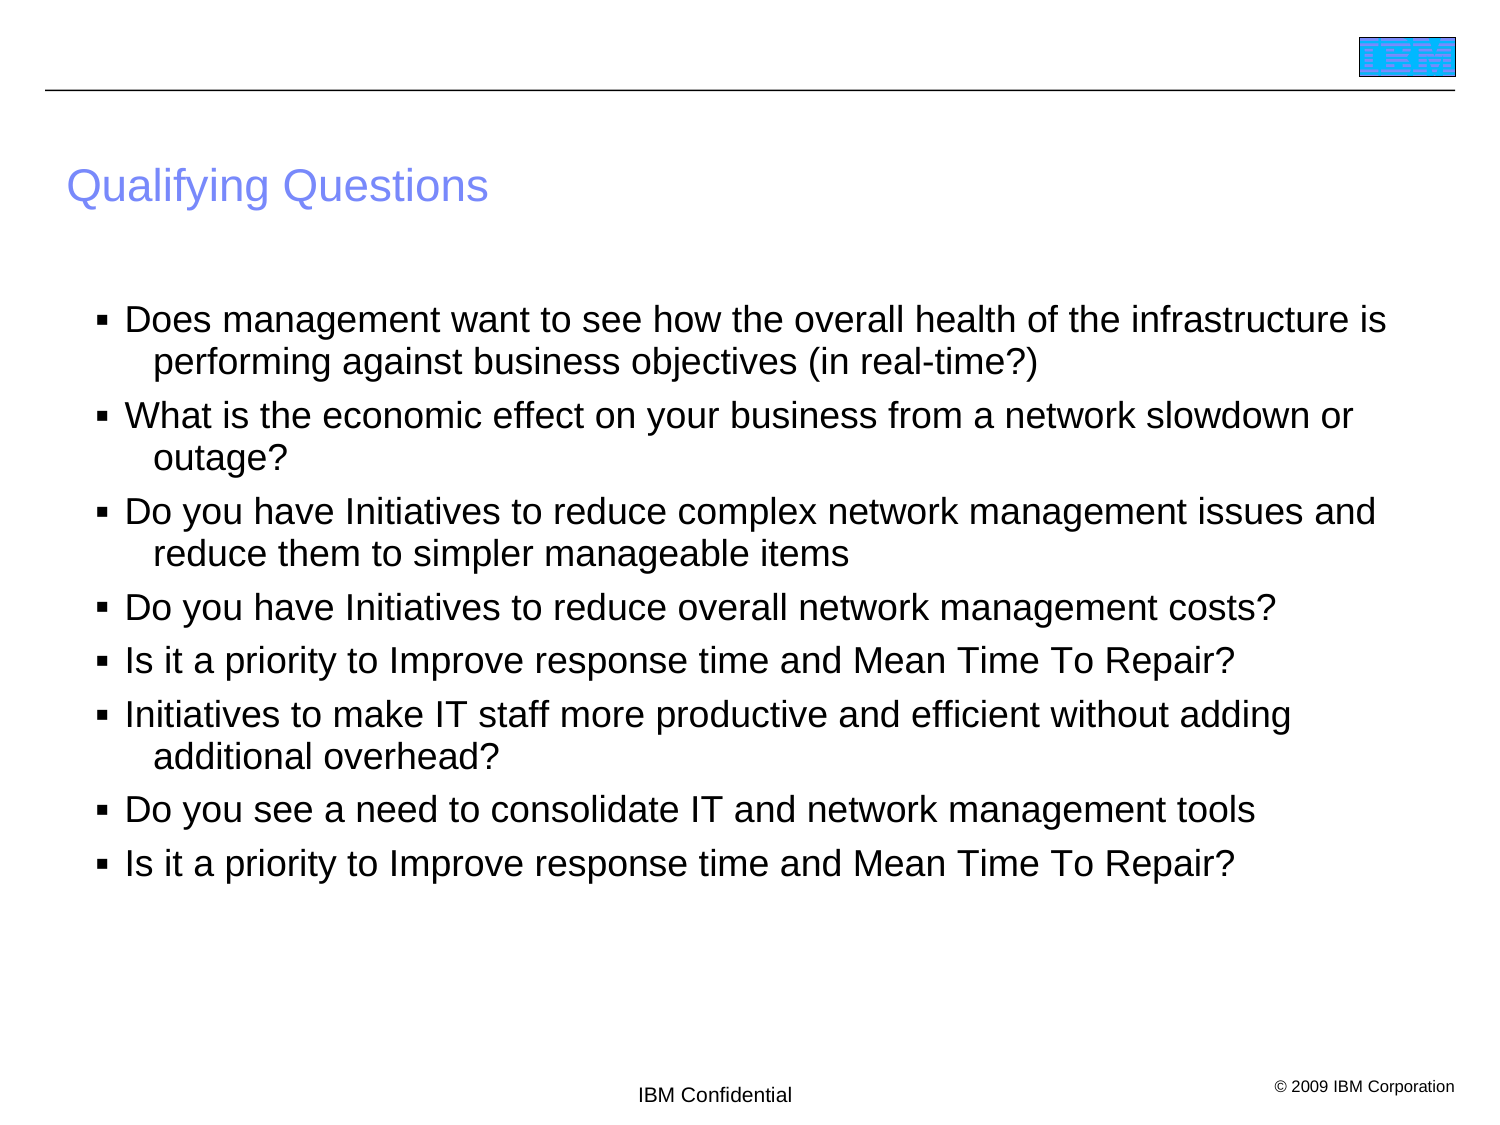

# Qualifying Questions
Does management want to see how the overall health of the infrastructure is performing against business objectives (in real-time?)
What is the economic effect on your business from a network slowdown or outage?
Do you have Initiatives to reduce complex network management issues and reduce them to simpler manageable items
Do you have Initiatives to reduce overall network management costs?
Is it a priority to Improve response time and Mean Time To Repair?
Initiatives to make IT staff more productive and efficient without adding additional overhead?
Do you see a need to consolidate IT and network management tools
Is it a priority to Improve response time and Mean Time To Repair?